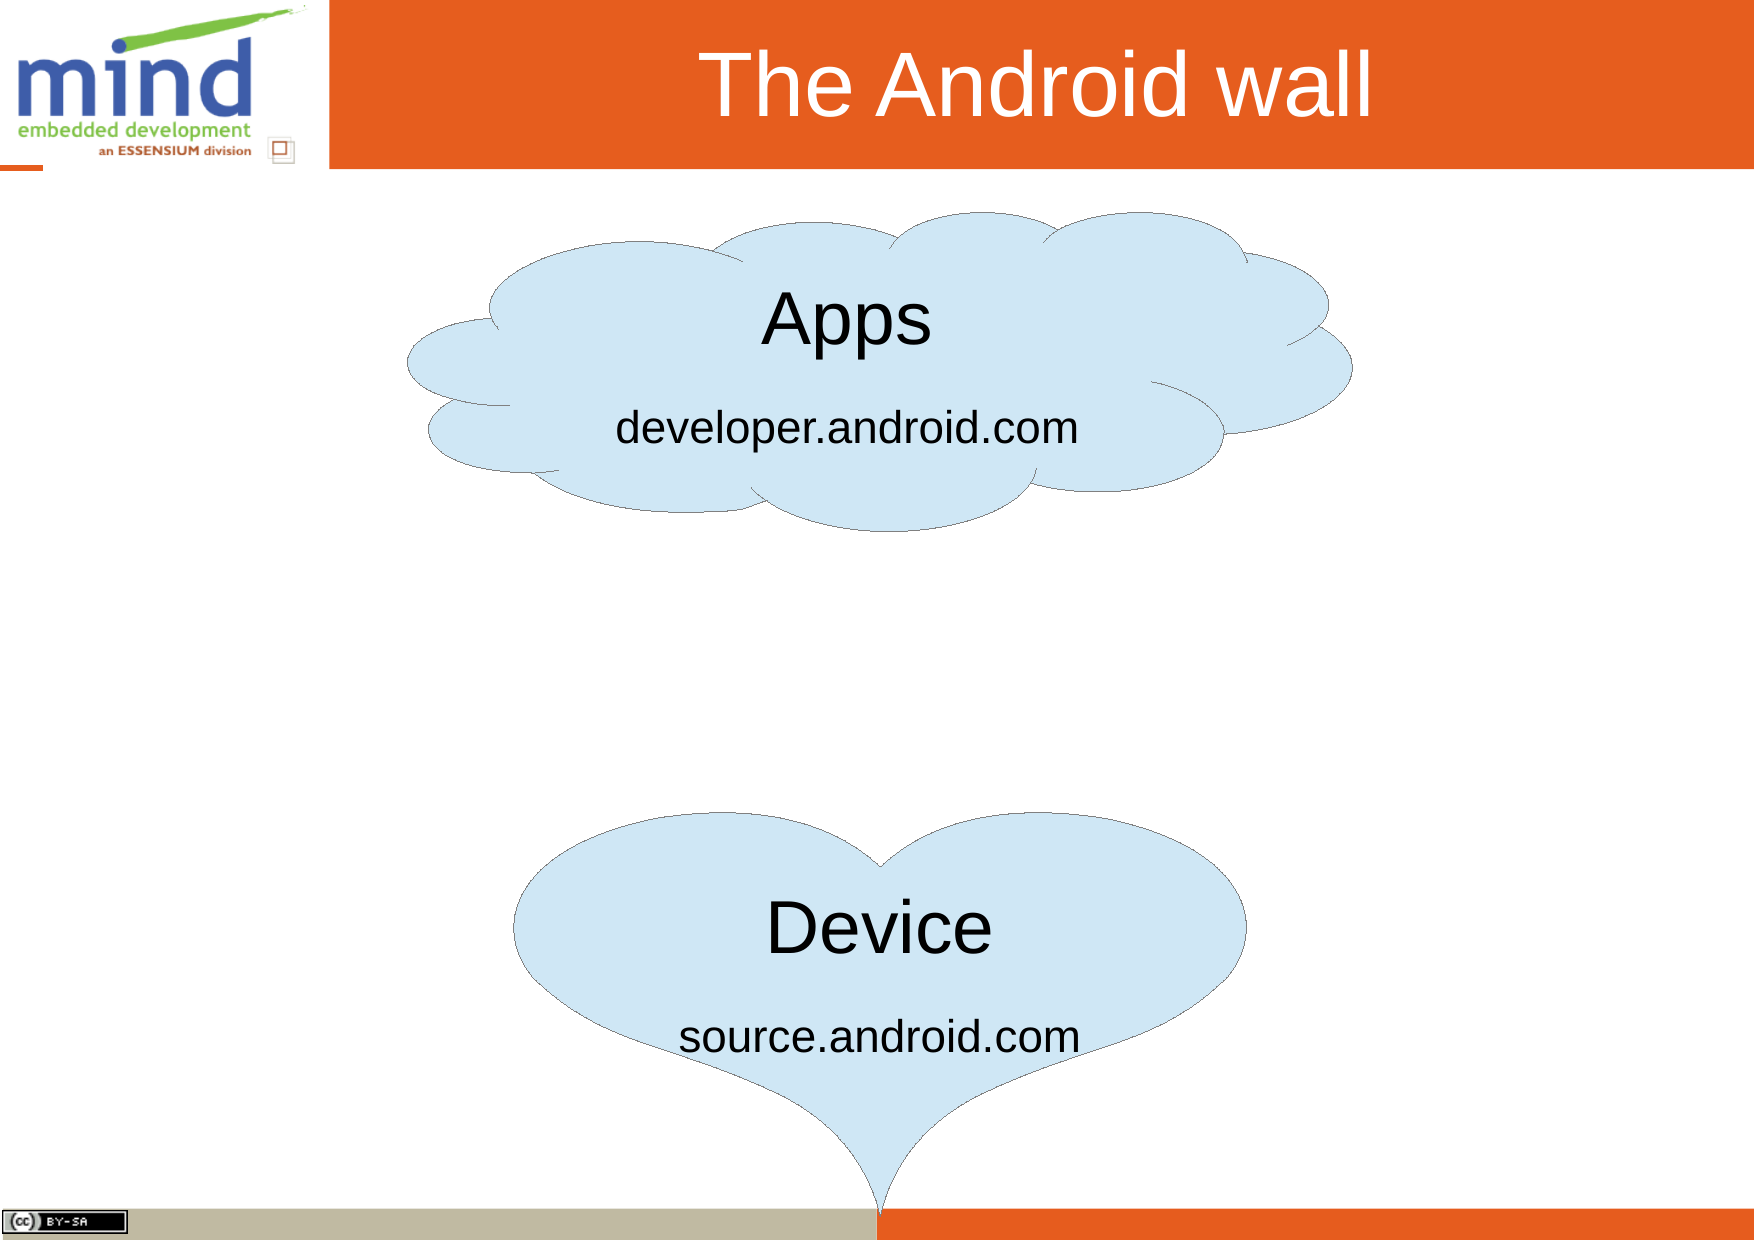

# The Android wall
Apps
developer.android.com
Device
source.android.com